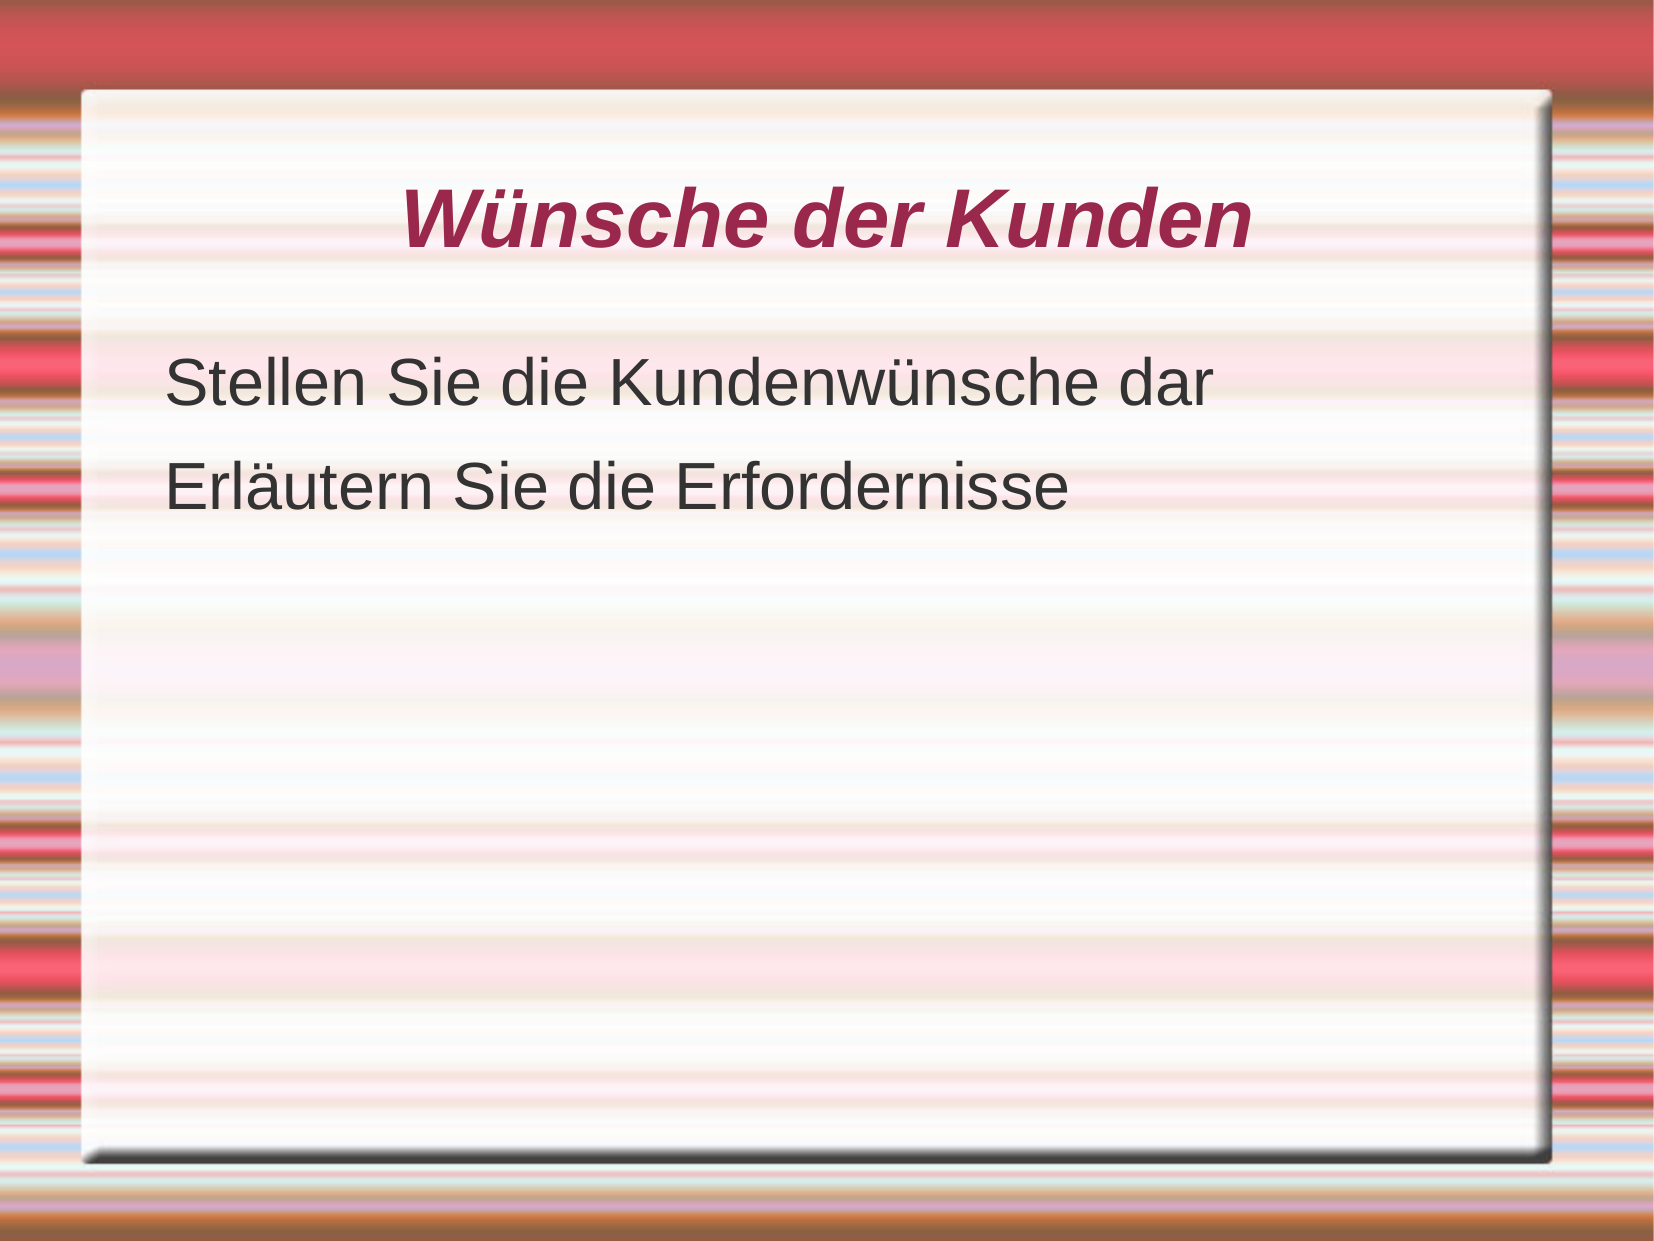

# Wünsche der Kunden
Stellen Sie die Kundenwünsche dar
Erläutern Sie die Erfordernisse